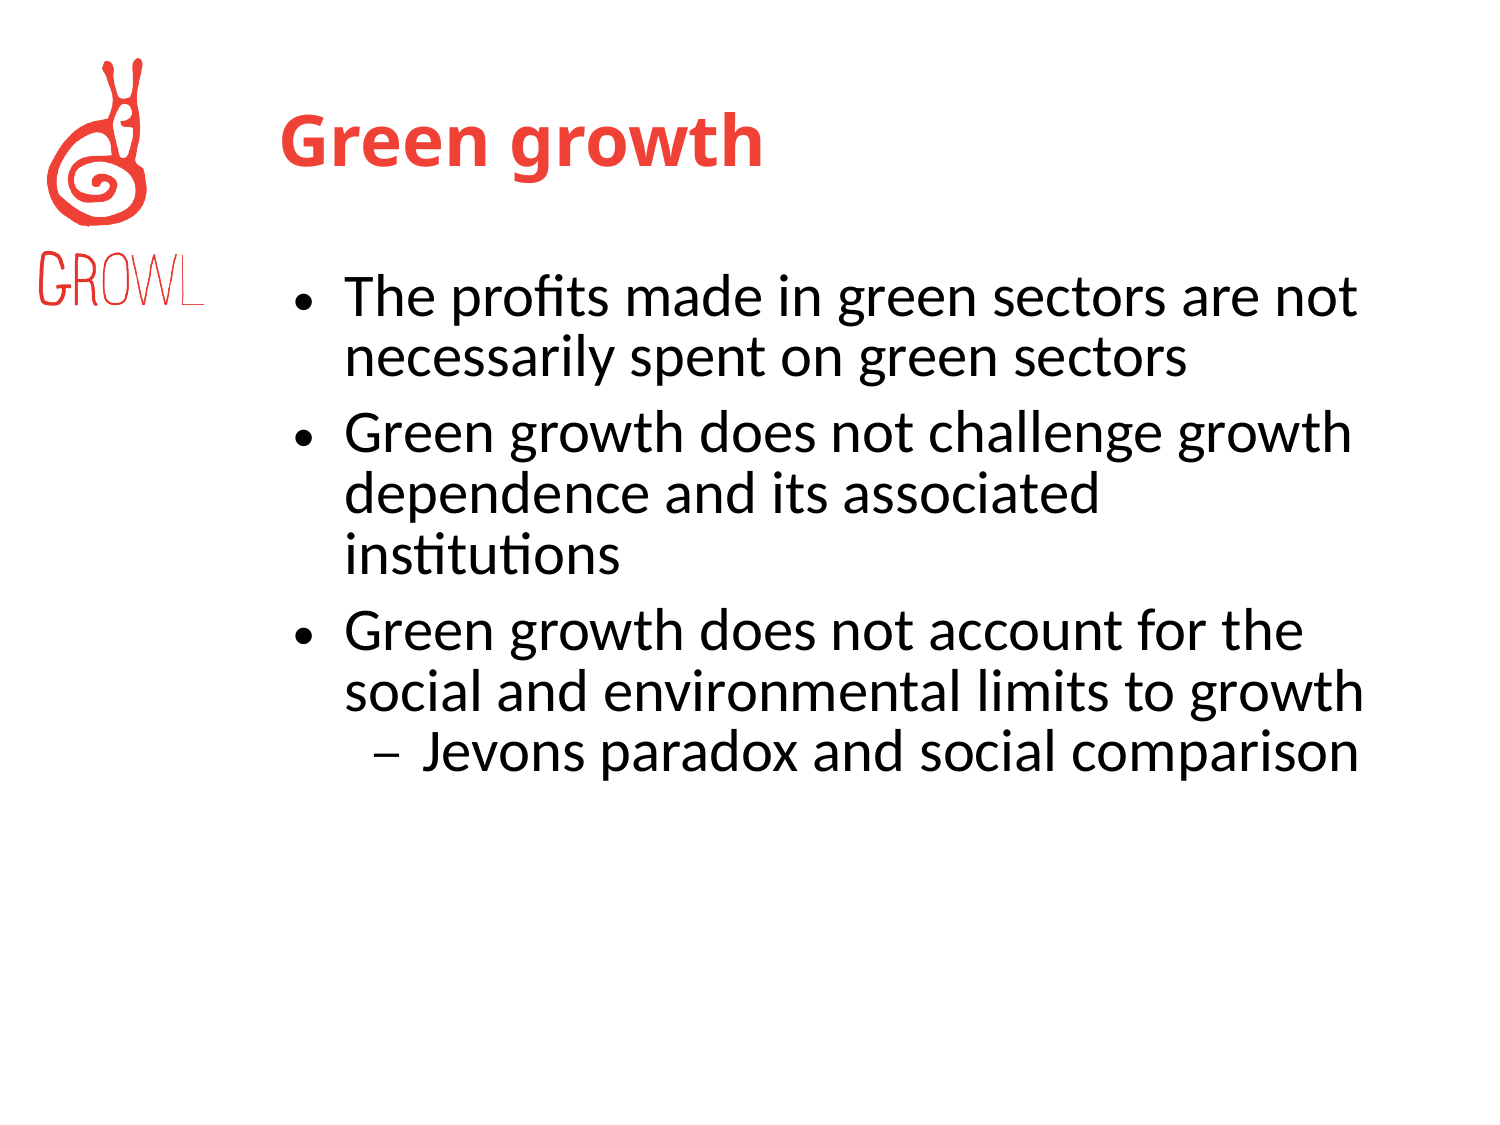

# Green growth
The profits made in green sectors are not necessarily spent on green sectors
Green growth does not challenge growth dependence and its associated institutions
Green growth does not account for the social and environmental limits to growth
Jevons paradox and social comparison